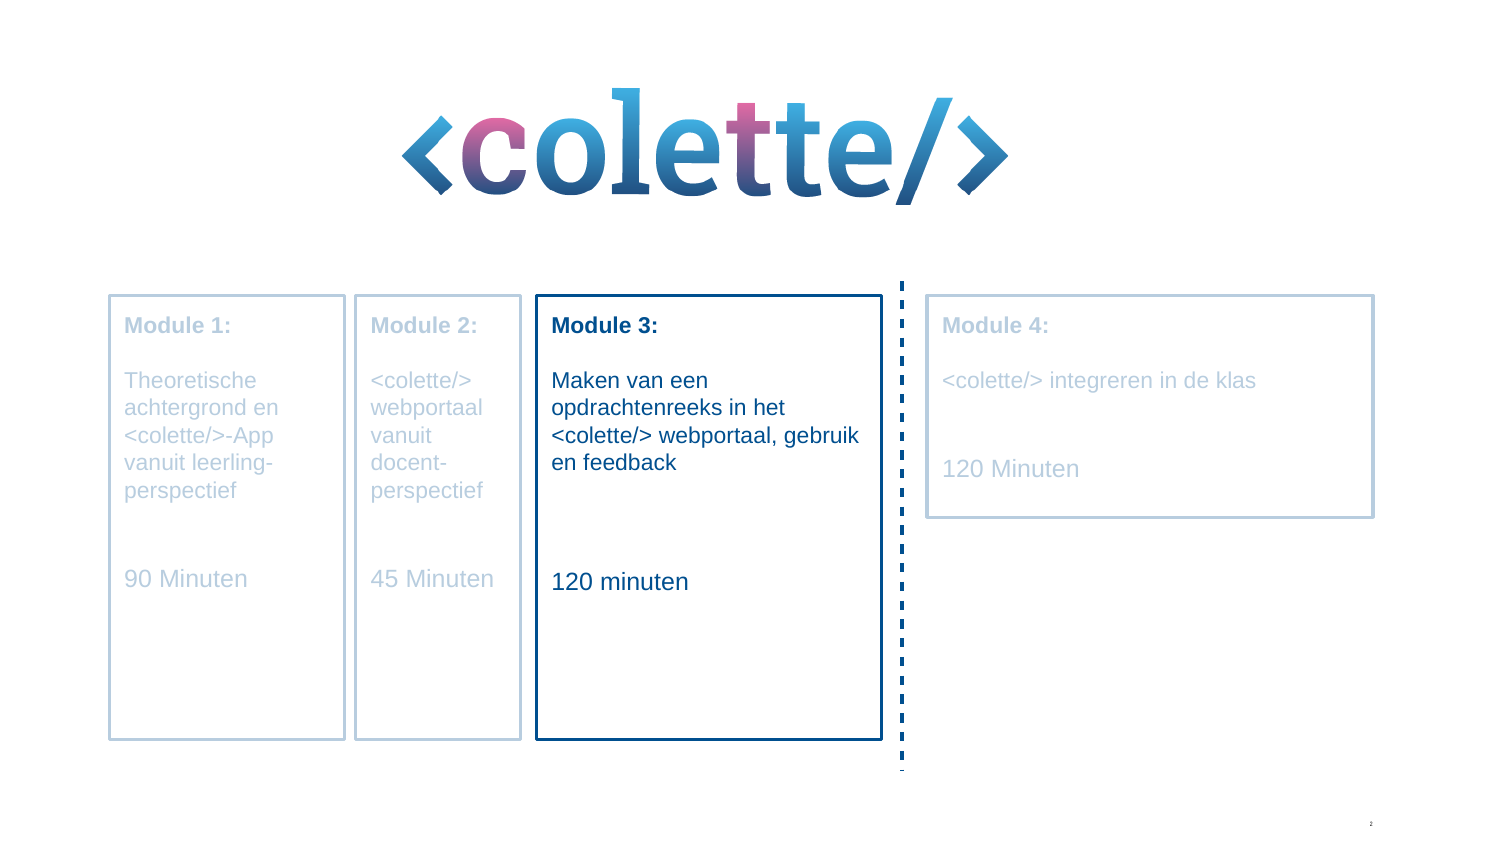

Module 1:
Theoretische achtergrond en <colette/>-App vanuit leerling-perspectief
90 Minuten
Module 2:
<colette/> webportaal vanuit docent-
perspectief
45 Minuten
Module 3:
Maken van een opdrachtenreeks in het <colette/> webportaal, gebruik en feedback
120 minuten
Module 4:
<colette/> integreren in de klas
120 Minuten
1